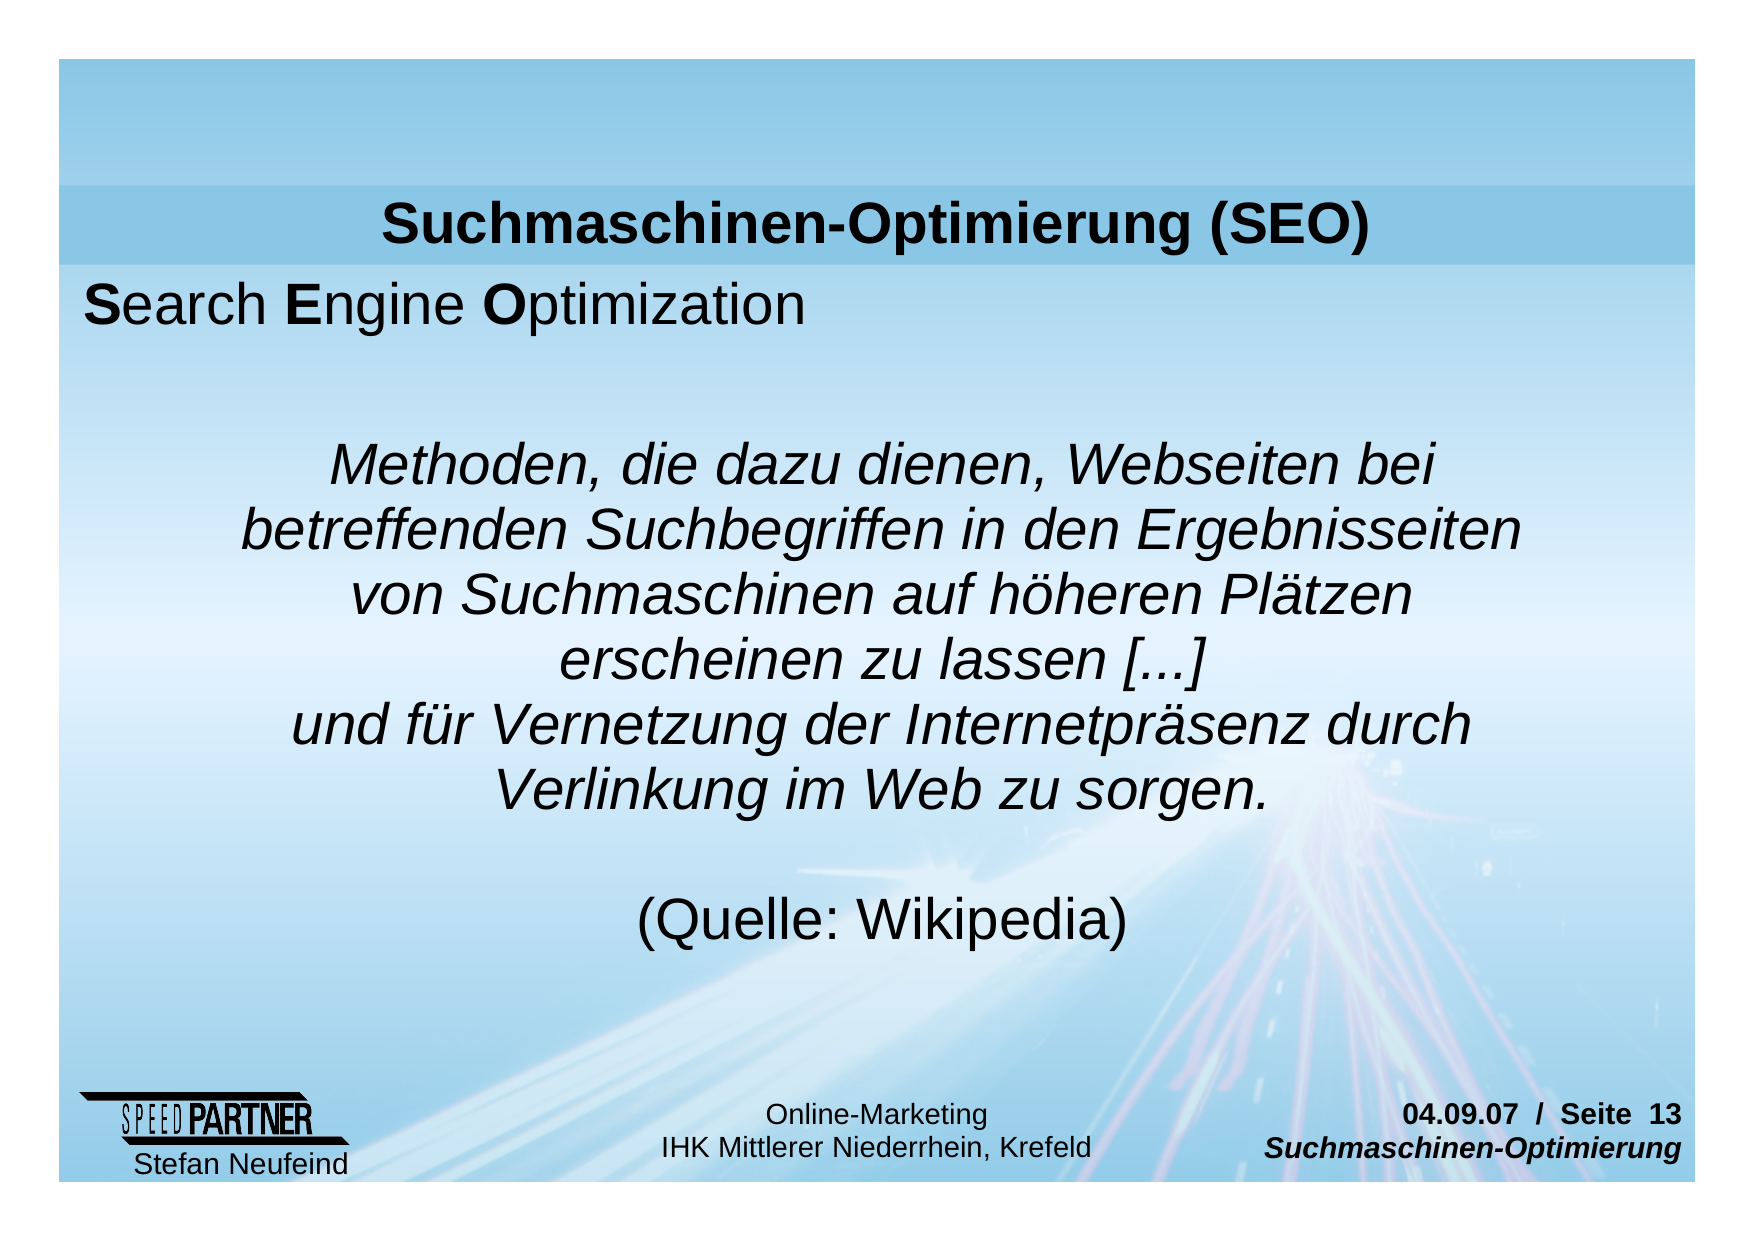

Suchmaschinen-Optimierung (SEO)
# Search Engine Optimization
Methoden, die dazu dienen, Webseiten bei betreffenden Suchbegriffen in den Ergebnisseiten von Suchmaschinen auf höheren Plätzen erscheinen zu lassen [...]
und für Vernetzung der Internetpräsenz durch Verlinkung im Web zu sorgen.
(Quelle: Wikipedia)